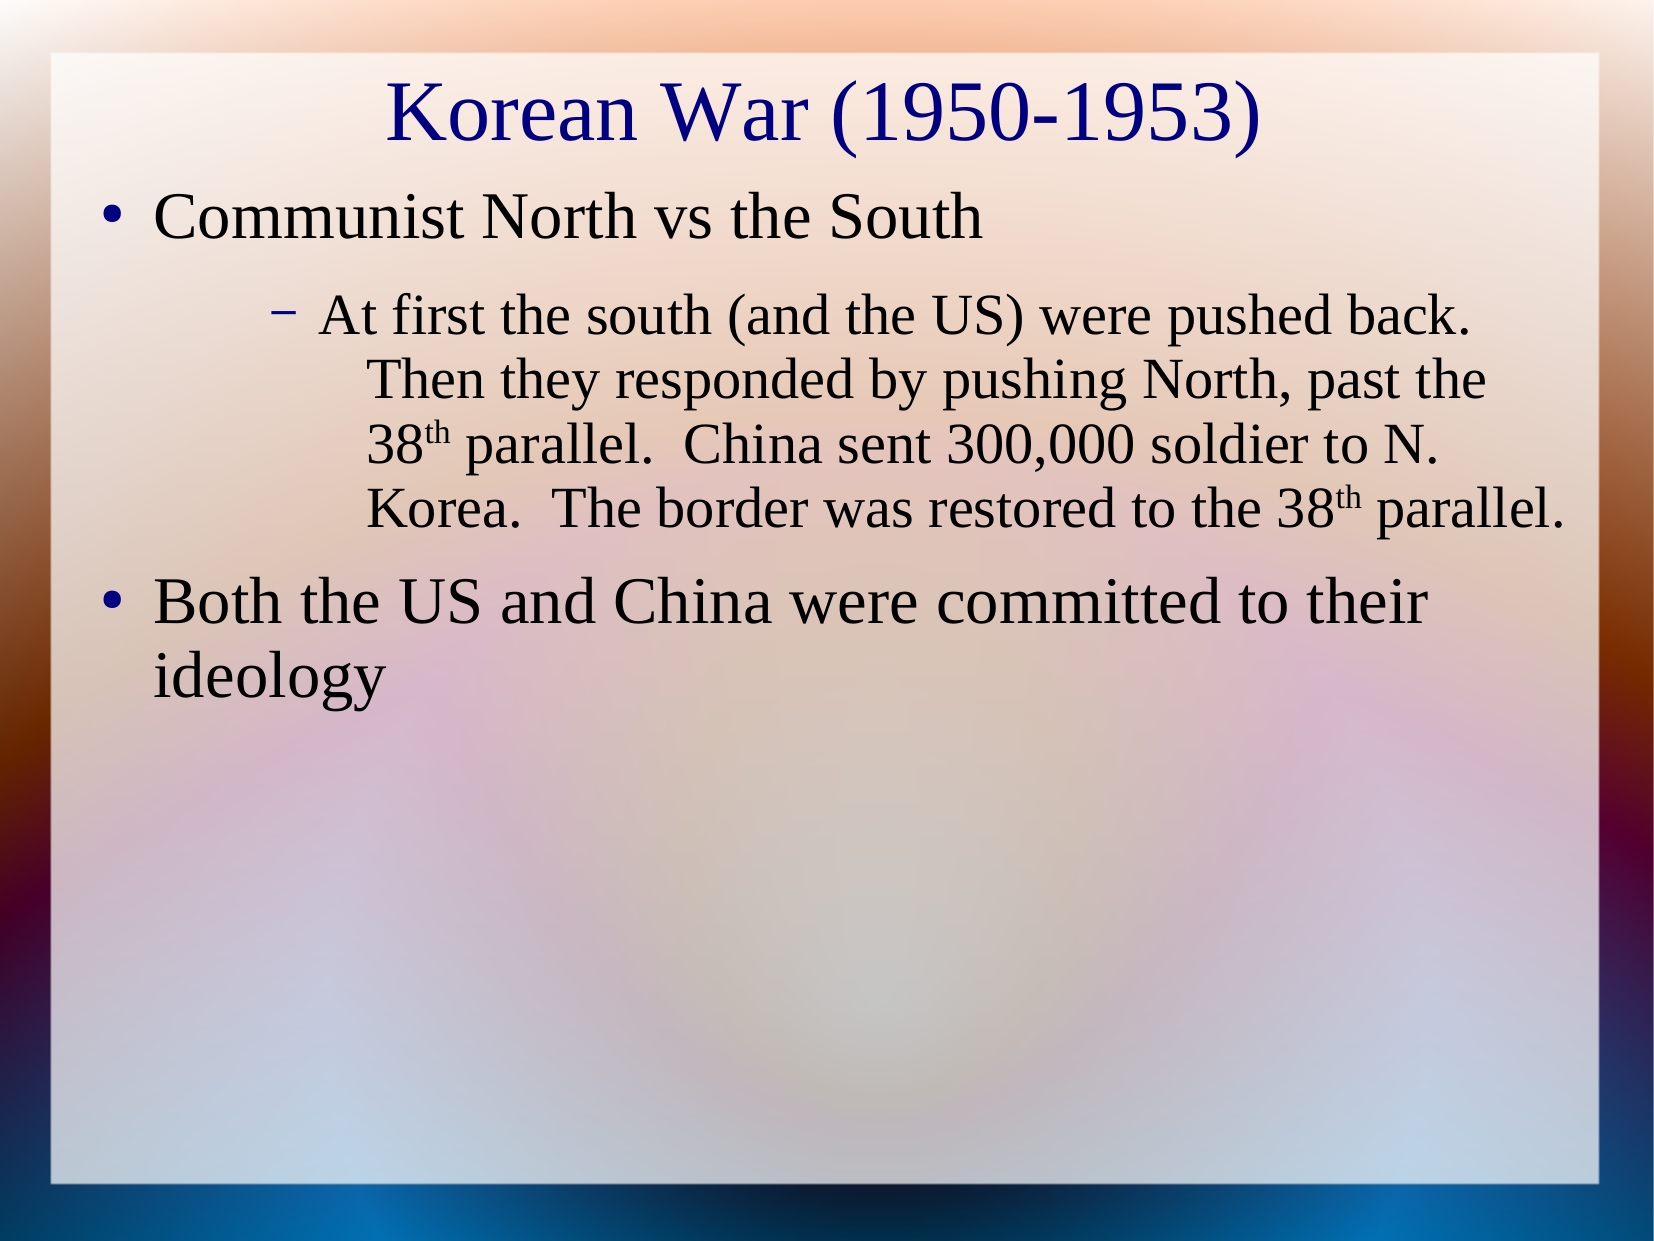

# Korean War (1950-1953)
Communist North vs the South
At first the south (and the US) were pushed back. Then they responded by pushing North, past the 38th parallel. China sent 300,000 soldier to N. Korea. The border was restored to the 38th parallel.
Both the US and China were committed to their ideology